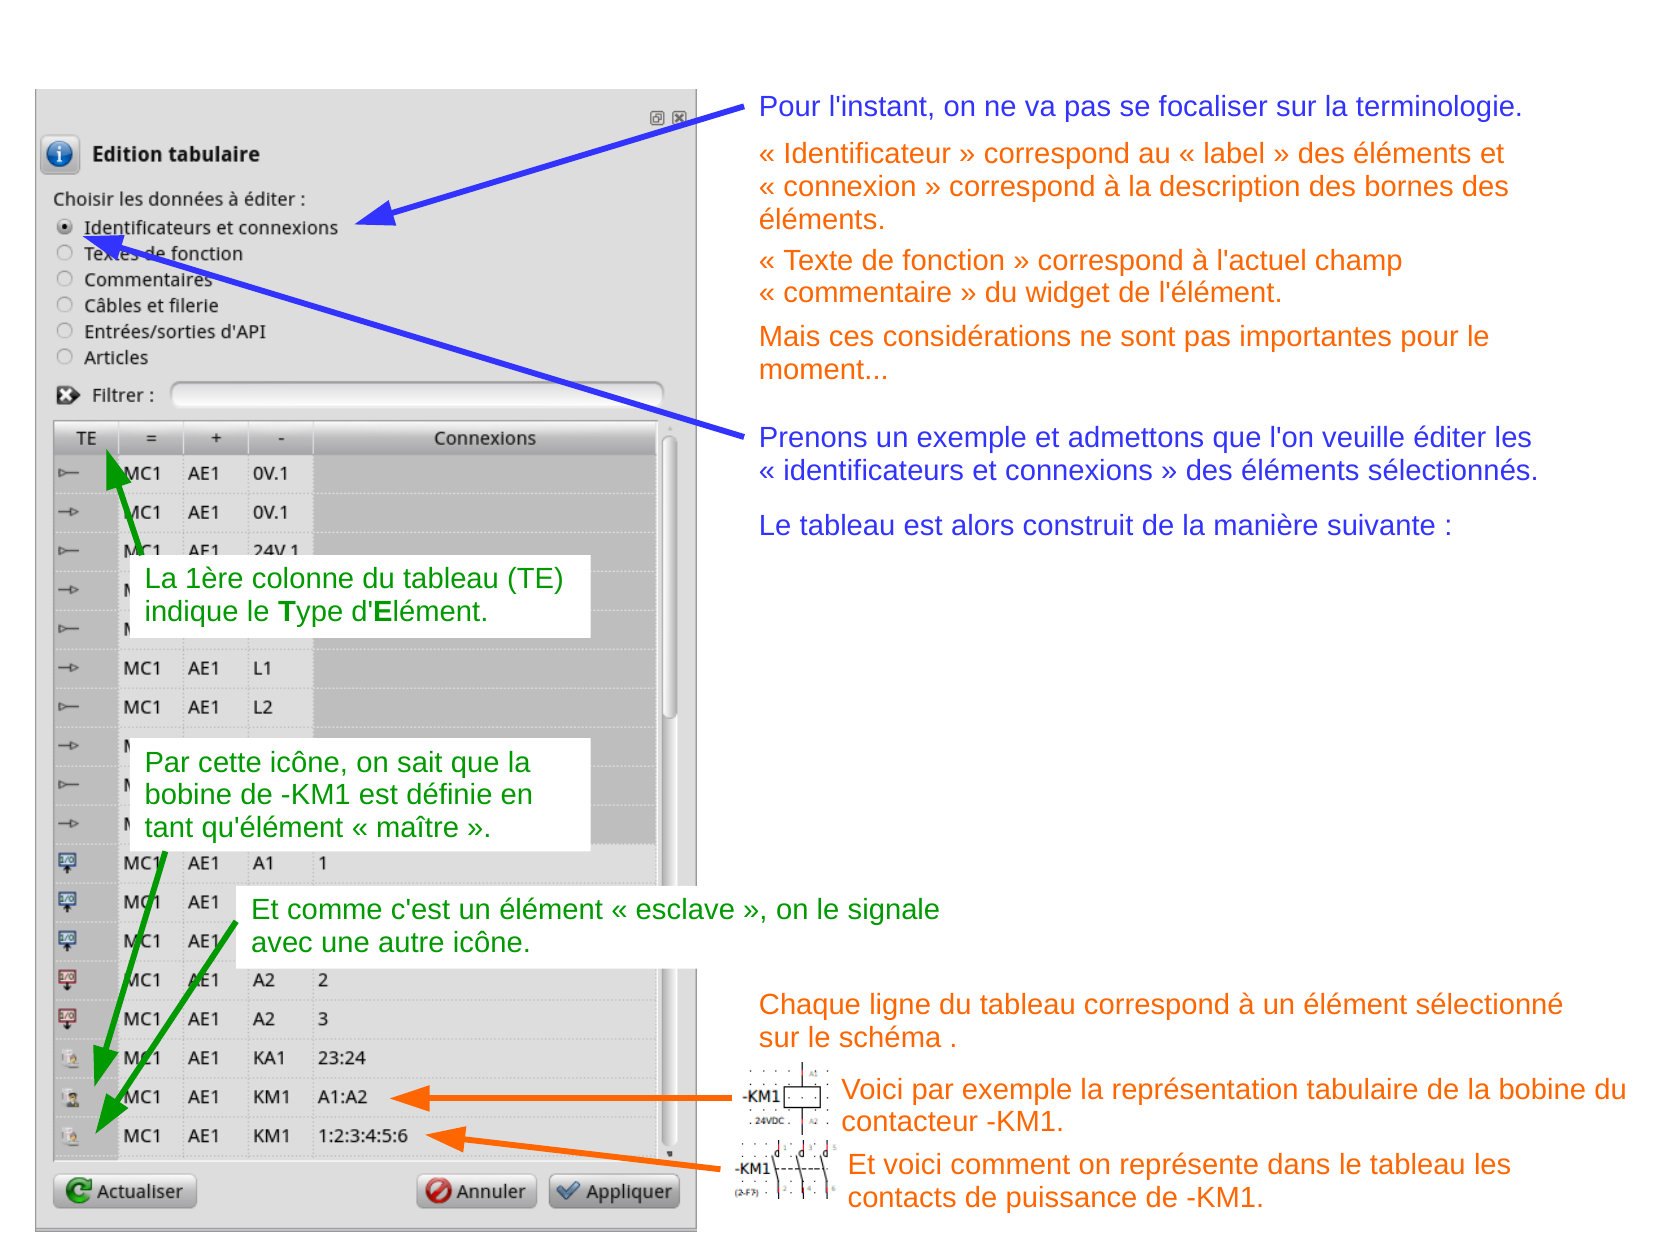

Pour l'instant, on ne va pas se focaliser sur la terminologie.
« Identificateur » correspond au « label » des éléments et « connexion » correspond à la description des bornes des éléments.
« Texte de fonction » correspond à l'actuel champ « commentaire » du widget de l'élément.
Mais ces considérations ne sont pas importantes pour le moment...
Prenons un exemple et admettons que l'on veuille éditer les « identificateurs et connexions » des éléments sélectionnés.
Le tableau est alors construit de la manière suivante :
La 1ère colonne du tableau (TE) indique le Type d'Elément.
Par cette icône, on sait que la bobine de -KM1 est définie en tant qu'élément « maître ».
Et comme c'est un élément « esclave », on le signale avec une autre icône.
Chaque ligne du tableau correspond à un élément sélectionné sur le schéma .
Voici par exemple la représentation tabulaire de la bobine du contacteur -KM1.
Et voici comment on représente dans le tableau les contacts de puissance de -KM1.